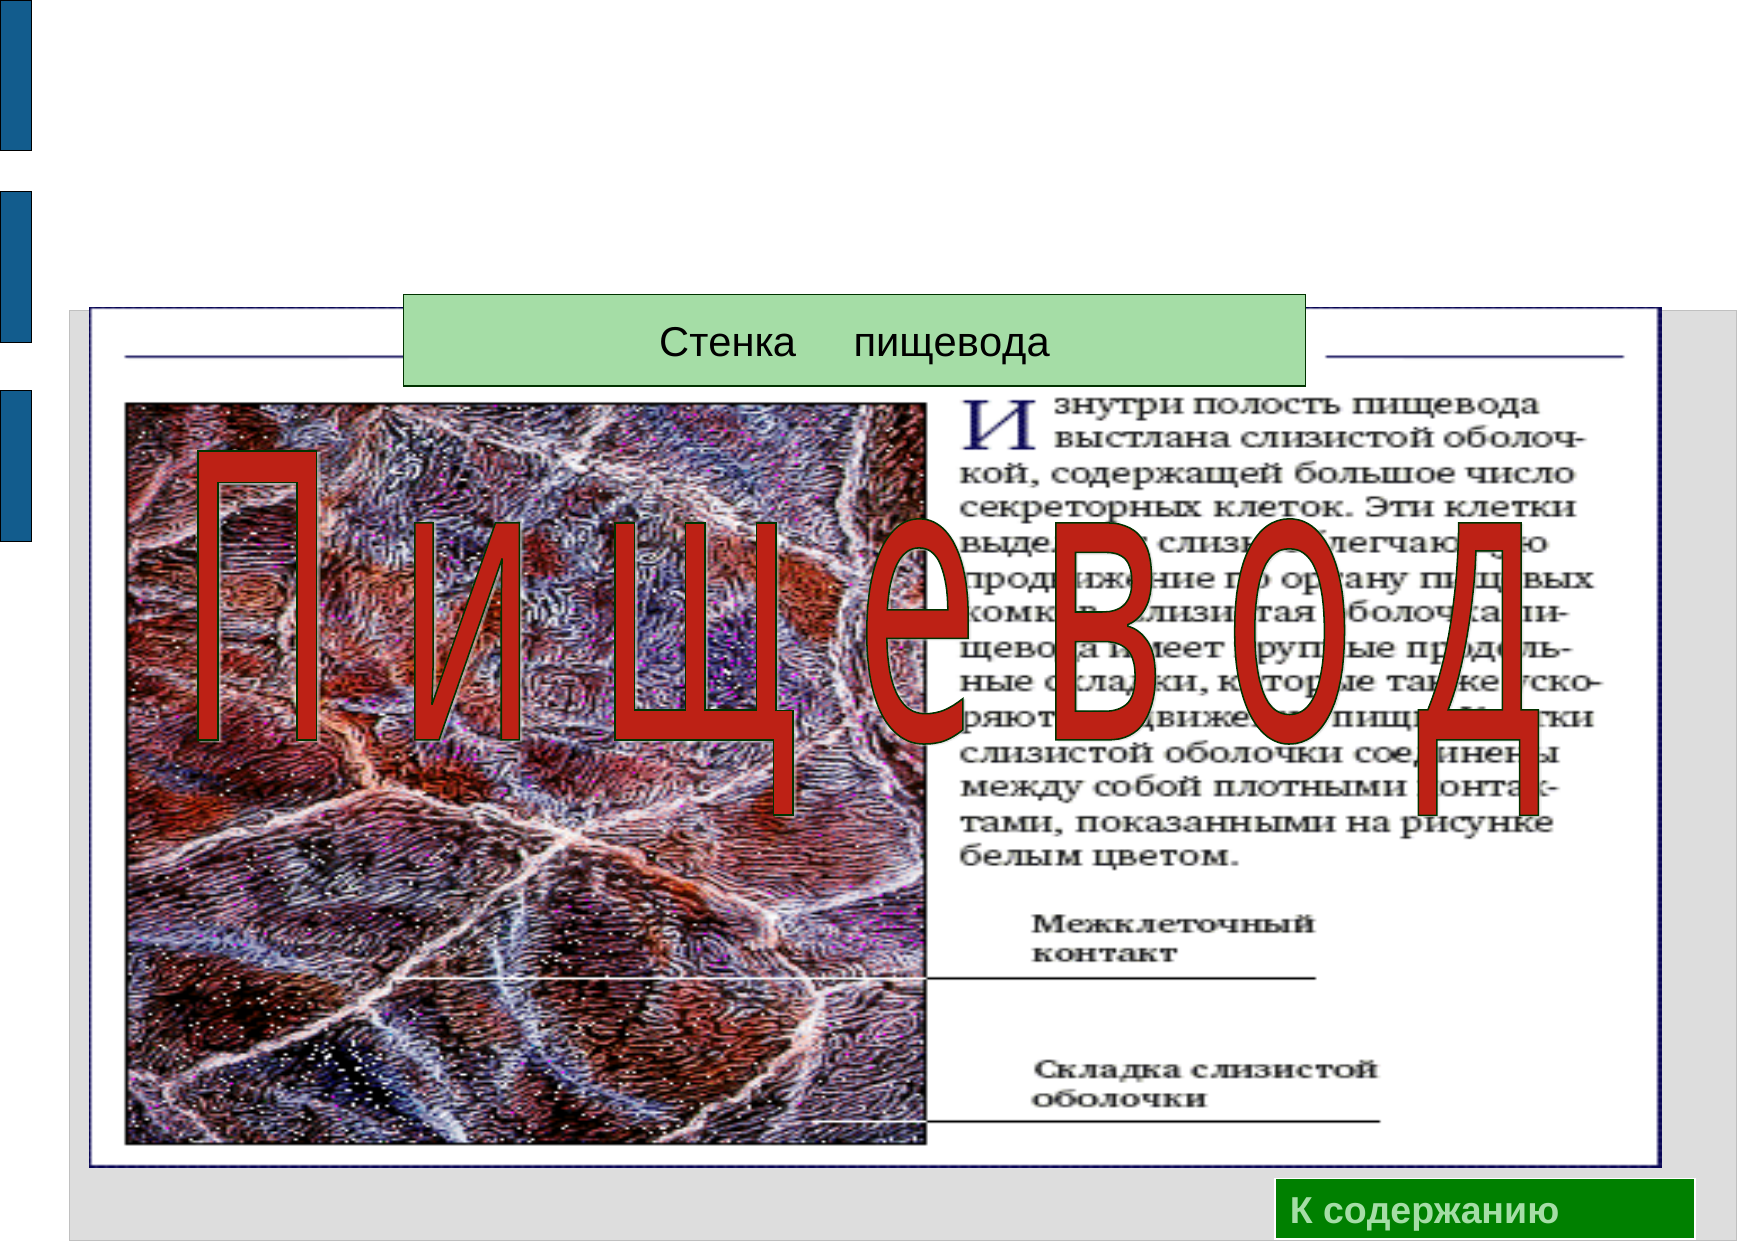

Стенка пищевода
П и щ е в о д
К содержанию